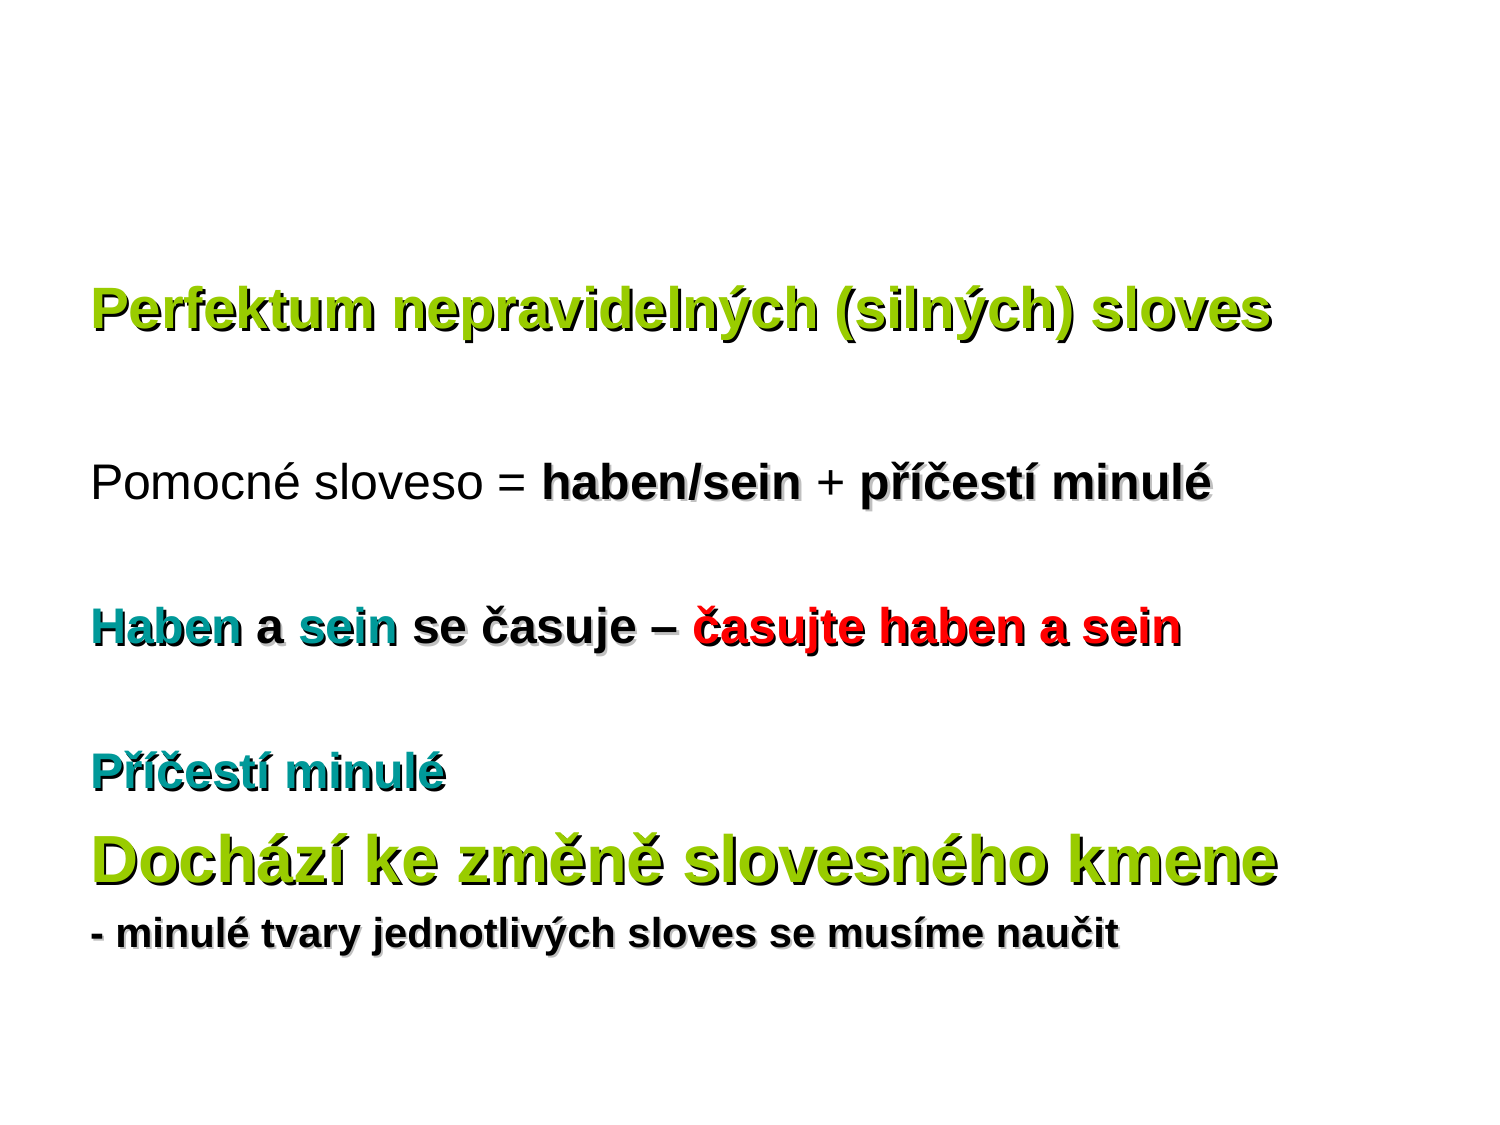

# Perfektum nepravidelných (silných) sloves
Pomocné sloveso = haben/sein + příčestí minulé
Haben a sein se časuje – časujte haben a sein
Příčestí minulé
Dochází ke změně slovesného kmene
- minulé tvary jednotlivých sloves se musíme naučit